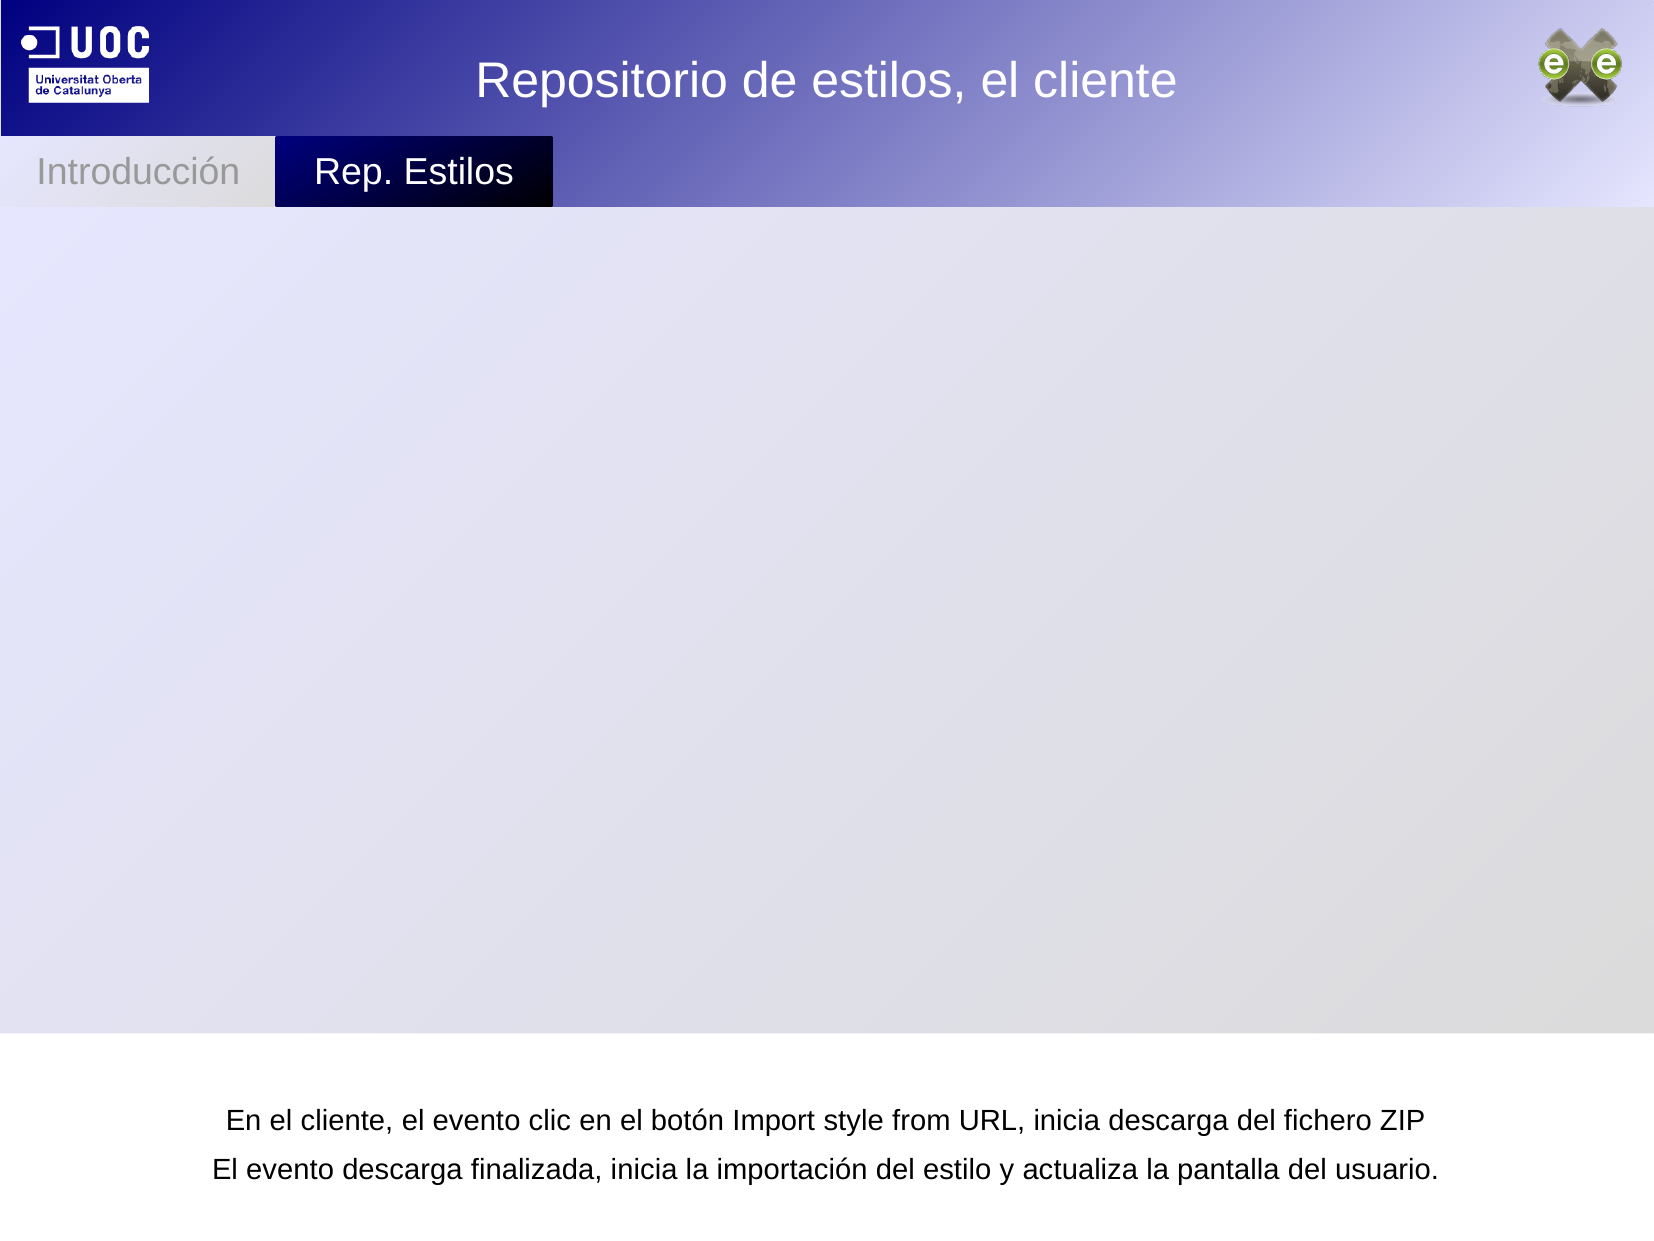

Repositorio de estilos, el cliente
Introducción
Rep. Estilos
En el cliente, el evento clic en el botón Import style from URL, inicia descarga del fichero ZIP
El evento descarga finalizada, inicia la importación del estilo y actualiza la pantalla del usuario.